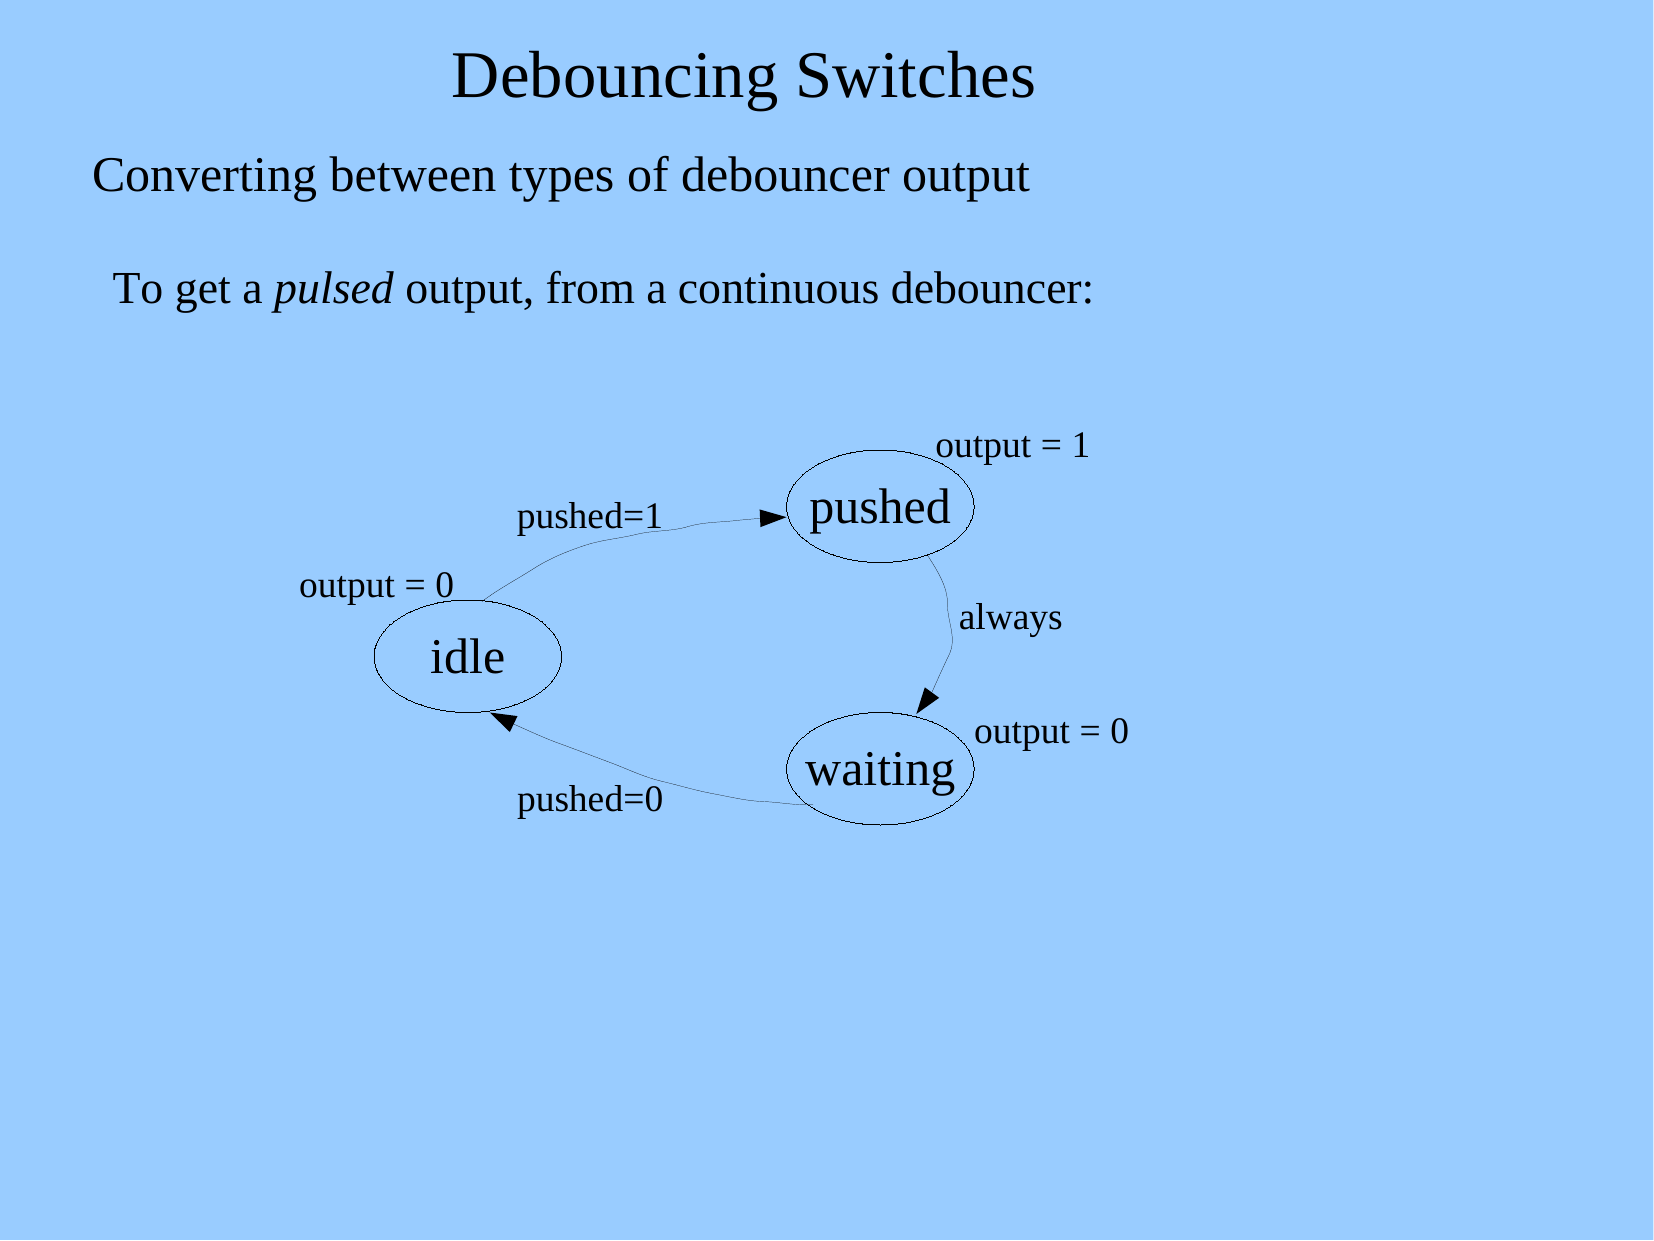

Debouncing Switches
Converting between types of debouncer output
To get a pulsed output, from a continuous debouncer:
output = 1
pushed
pushed=1
output = 0
always
idle
output = 0
waiting
pushed=0